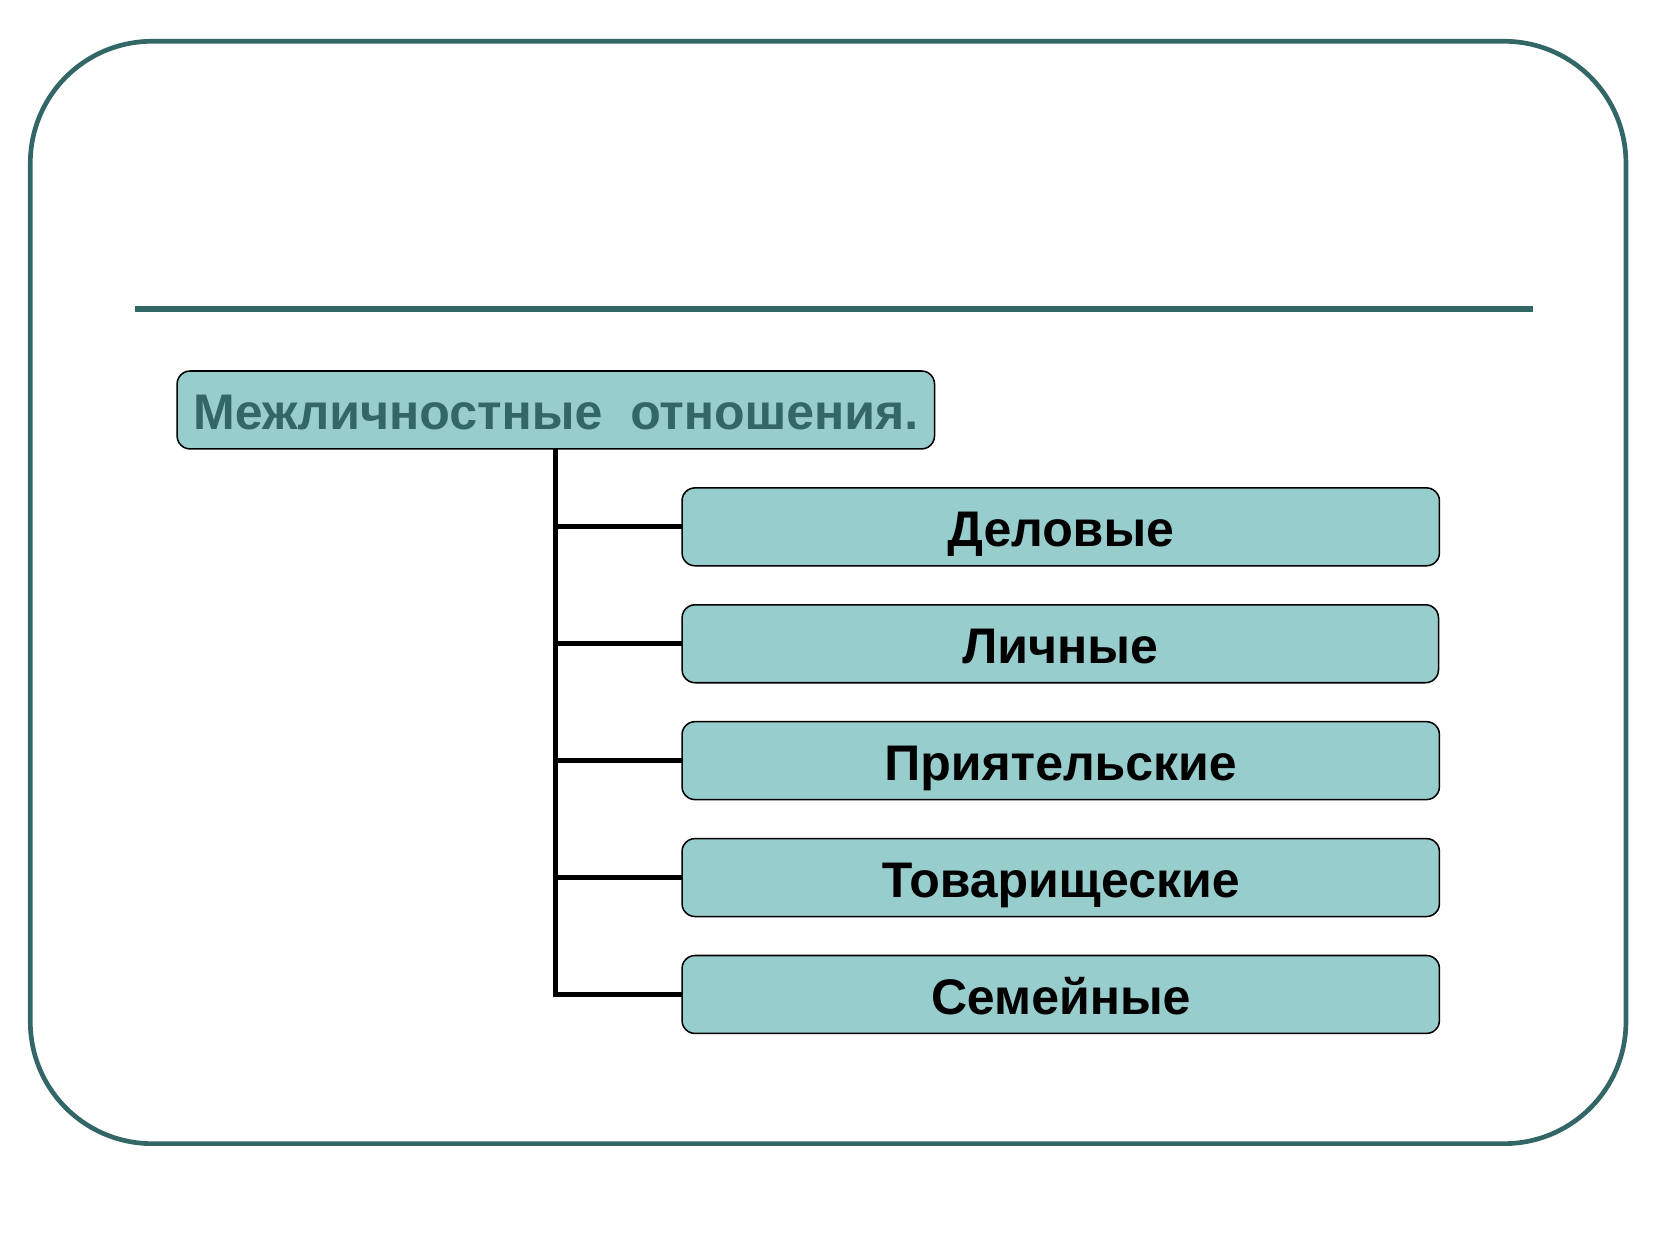

#
Межличностные отношения.
Деловые
Личные
Приятельские
Товарищеские
Семейные